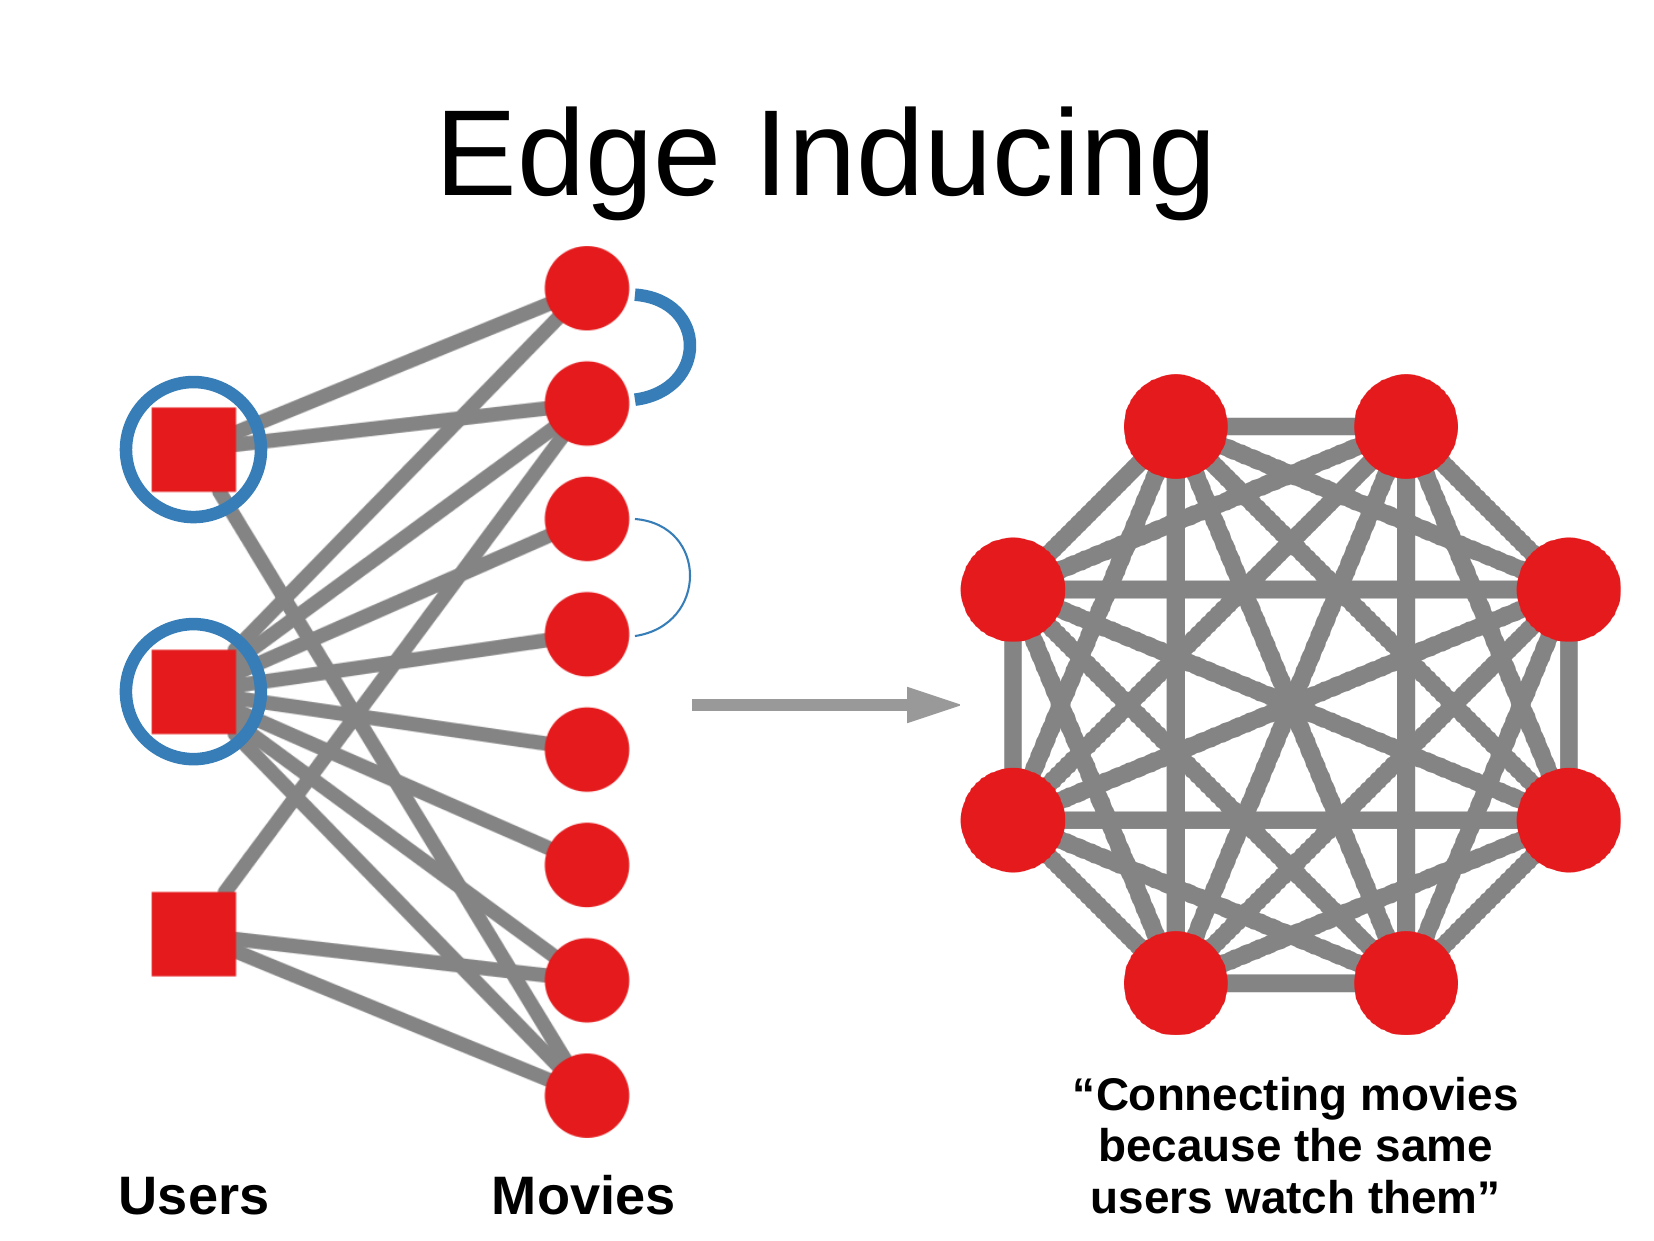

# Edge Inducing
Users
Movies
“Connecting movies because the same users watch them”